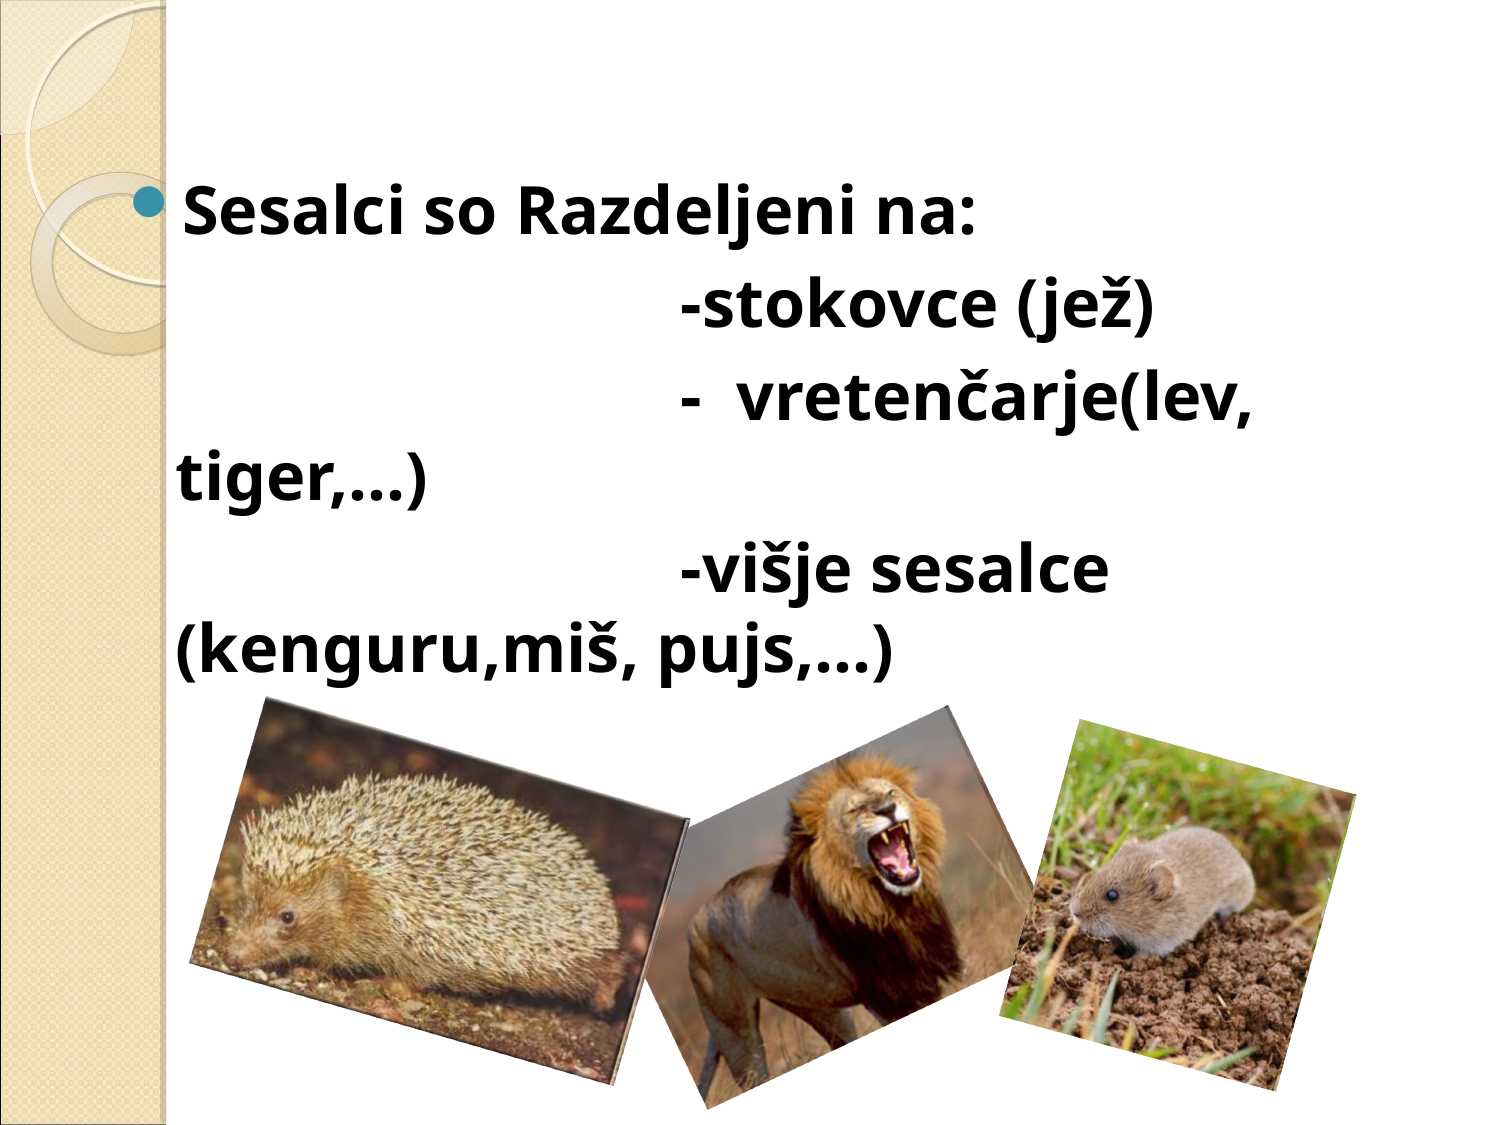

#
Sesalci so Razdeljeni na:
 -stokovce (jež)
 - vretenčarje(lev, tiger,…)
 -višje sesalce (kenguru,miš, pujs,…)